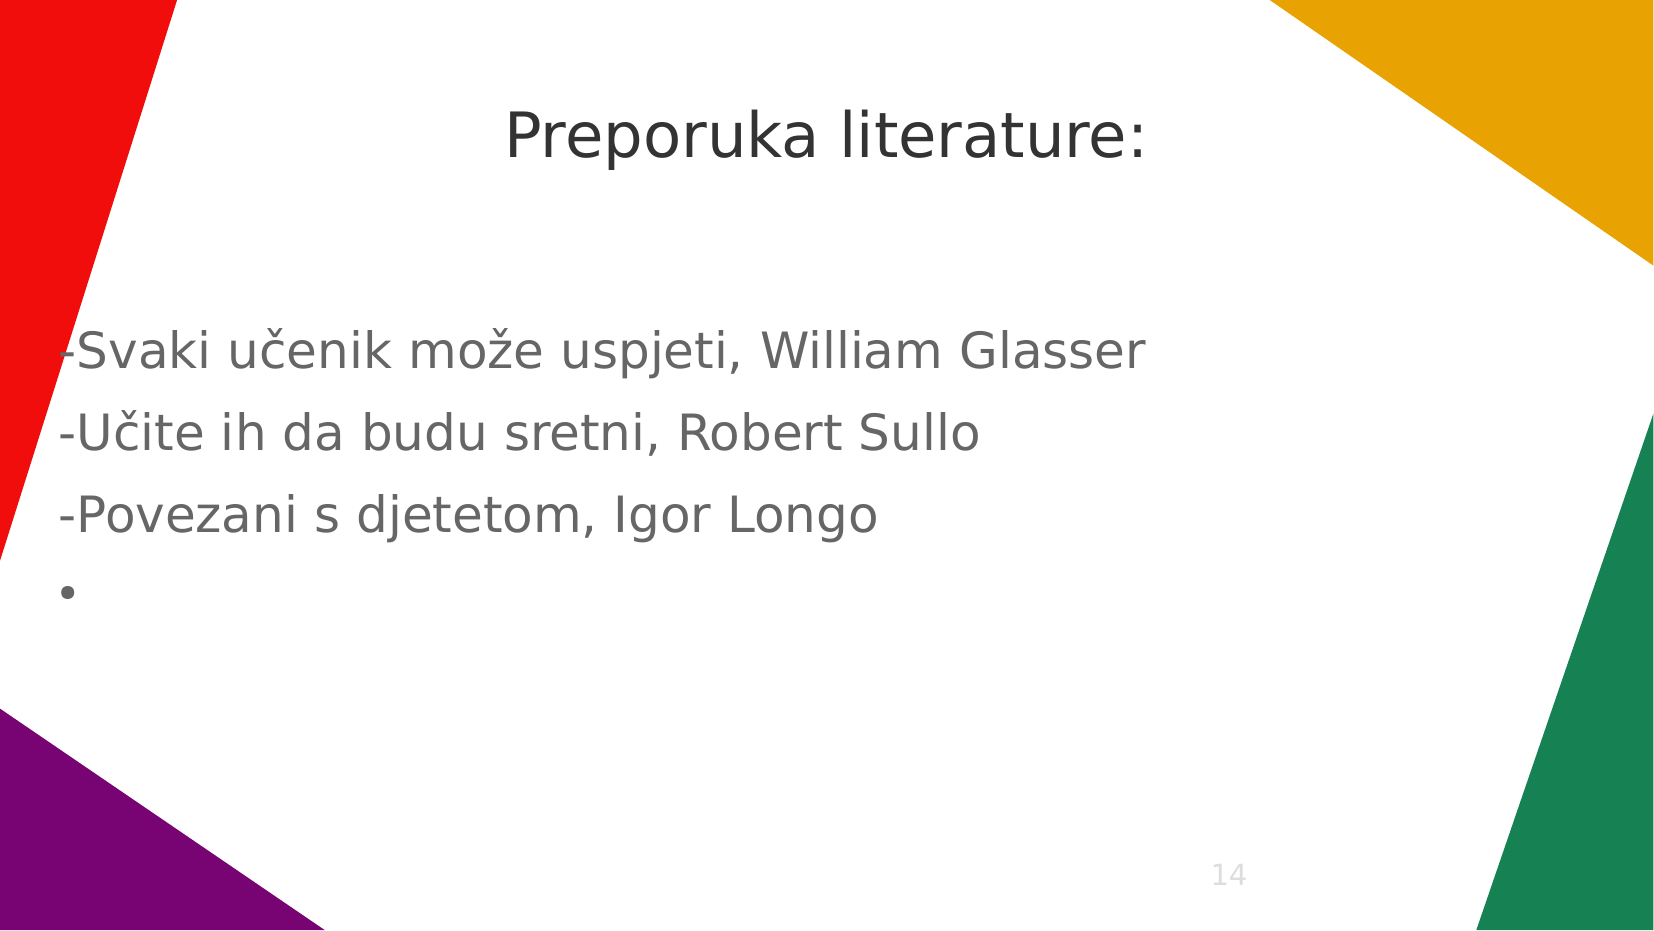

# Preporuka literature:
-Svaki učenik može uspjeti, William Glasser
-Učite ih da budu sretni, Robert Sullo
-Povezani s djetetom, Igor Longo